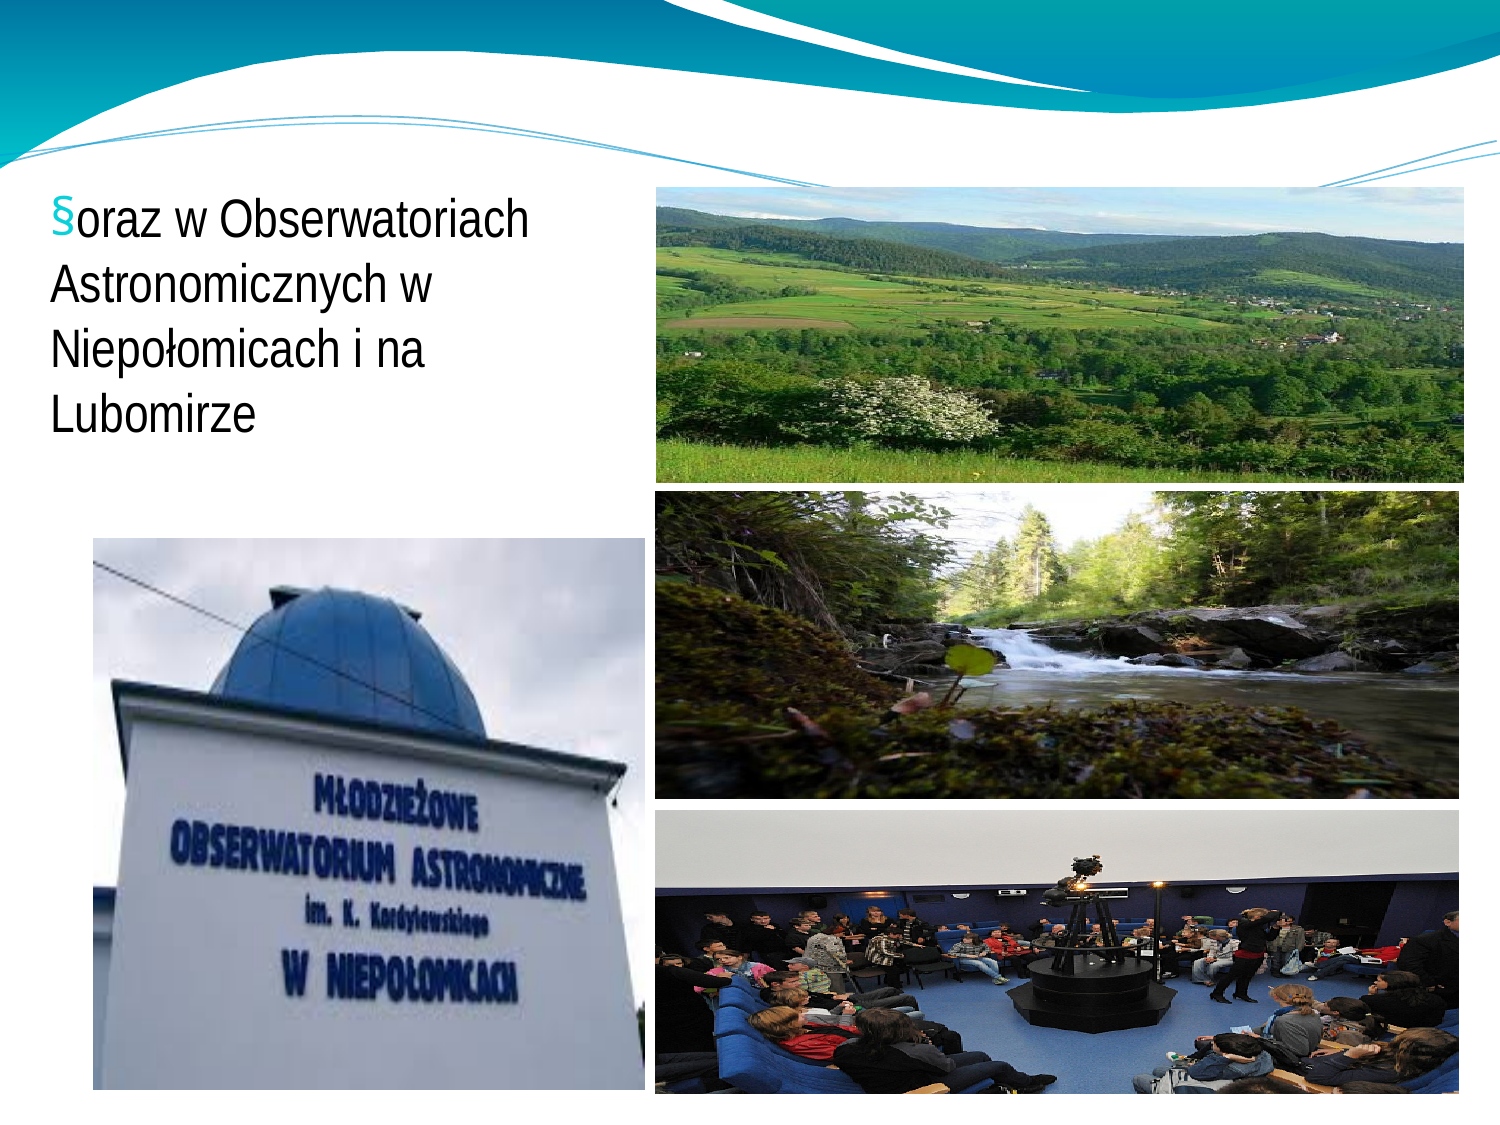

# oraz w Obserwatoriach Astronomicznych w Niepołomicach i na Lubomirze